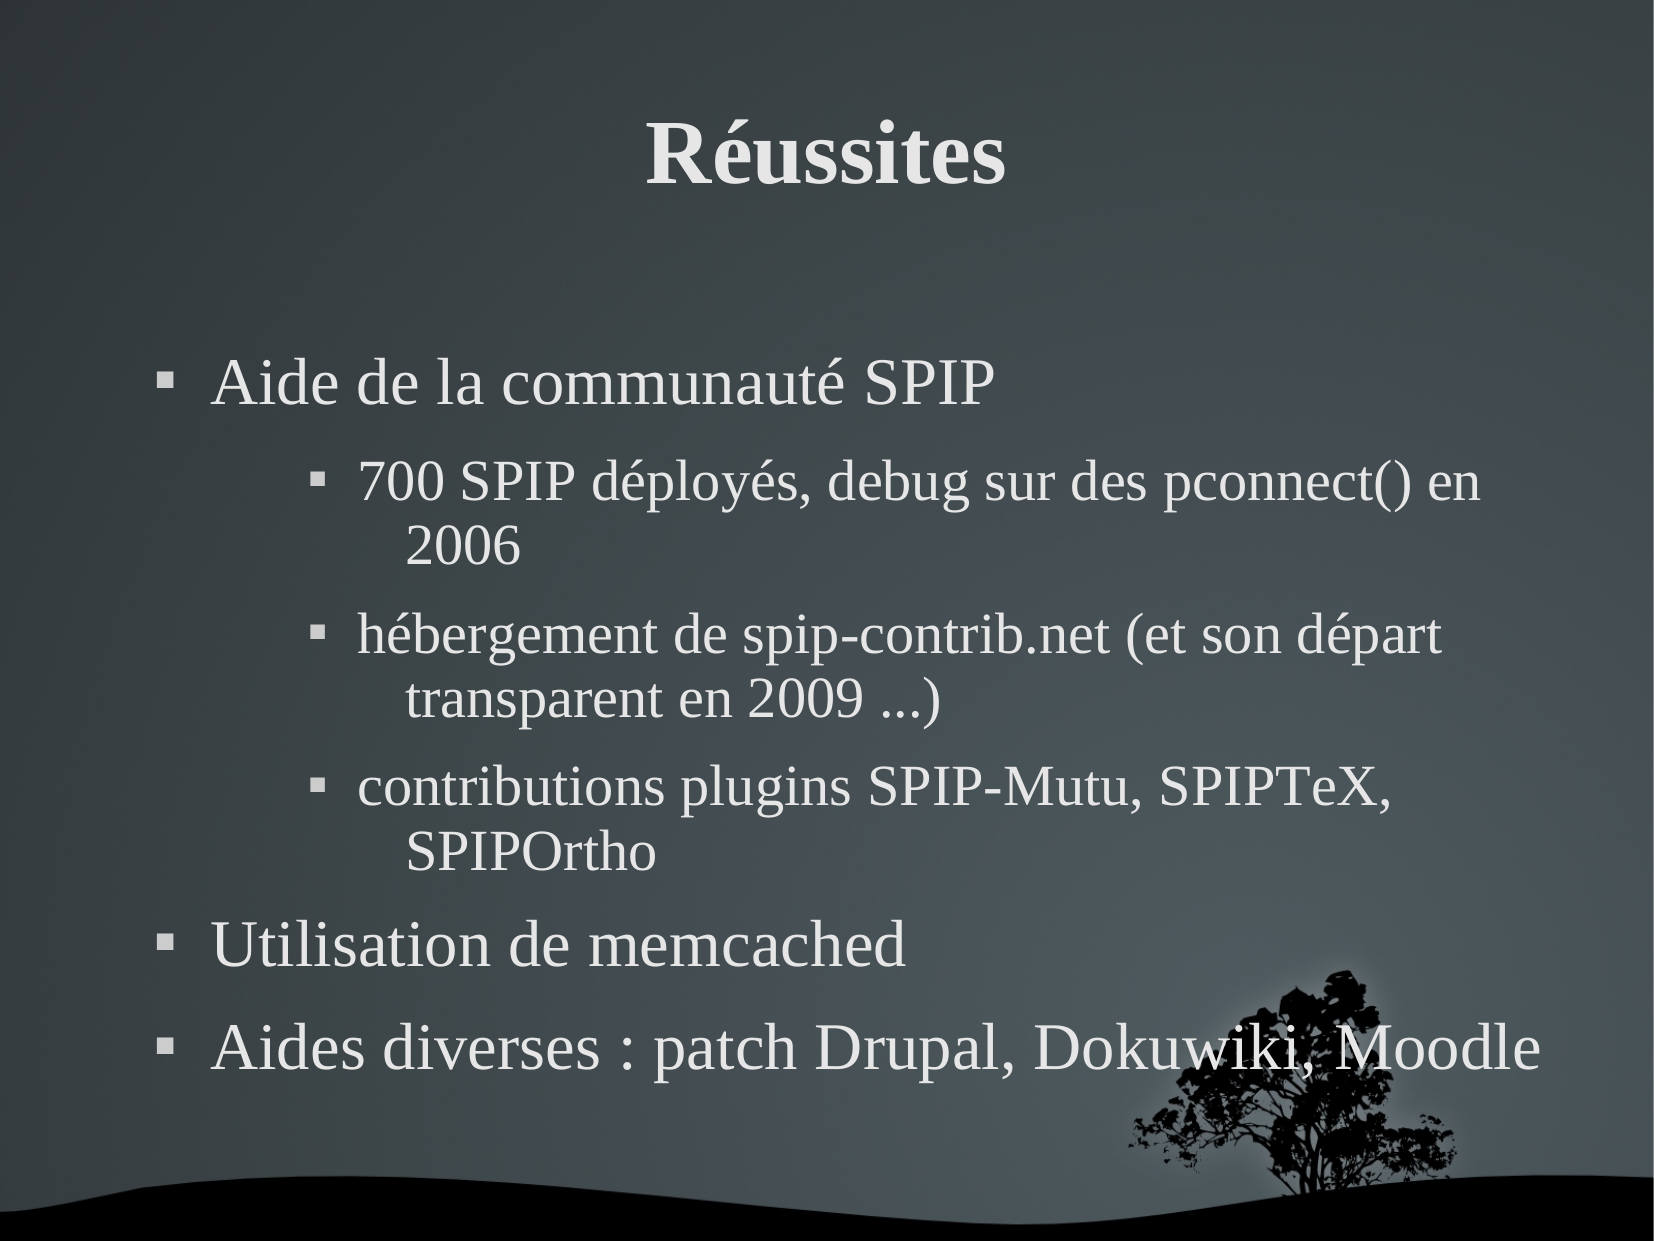

# Réussites
Aide de la communauté SPIP
700 SPIP déployés, debug sur des pconnect() en 2006
hébergement de spip-contrib.net (et son départ transparent en 2009 ...)
contributions plugins SPIP-Mutu, SPIPTeX, SPIPOrtho
Utilisation de memcached
Aides diverses : patch Drupal, Dokuwiki, Moodle